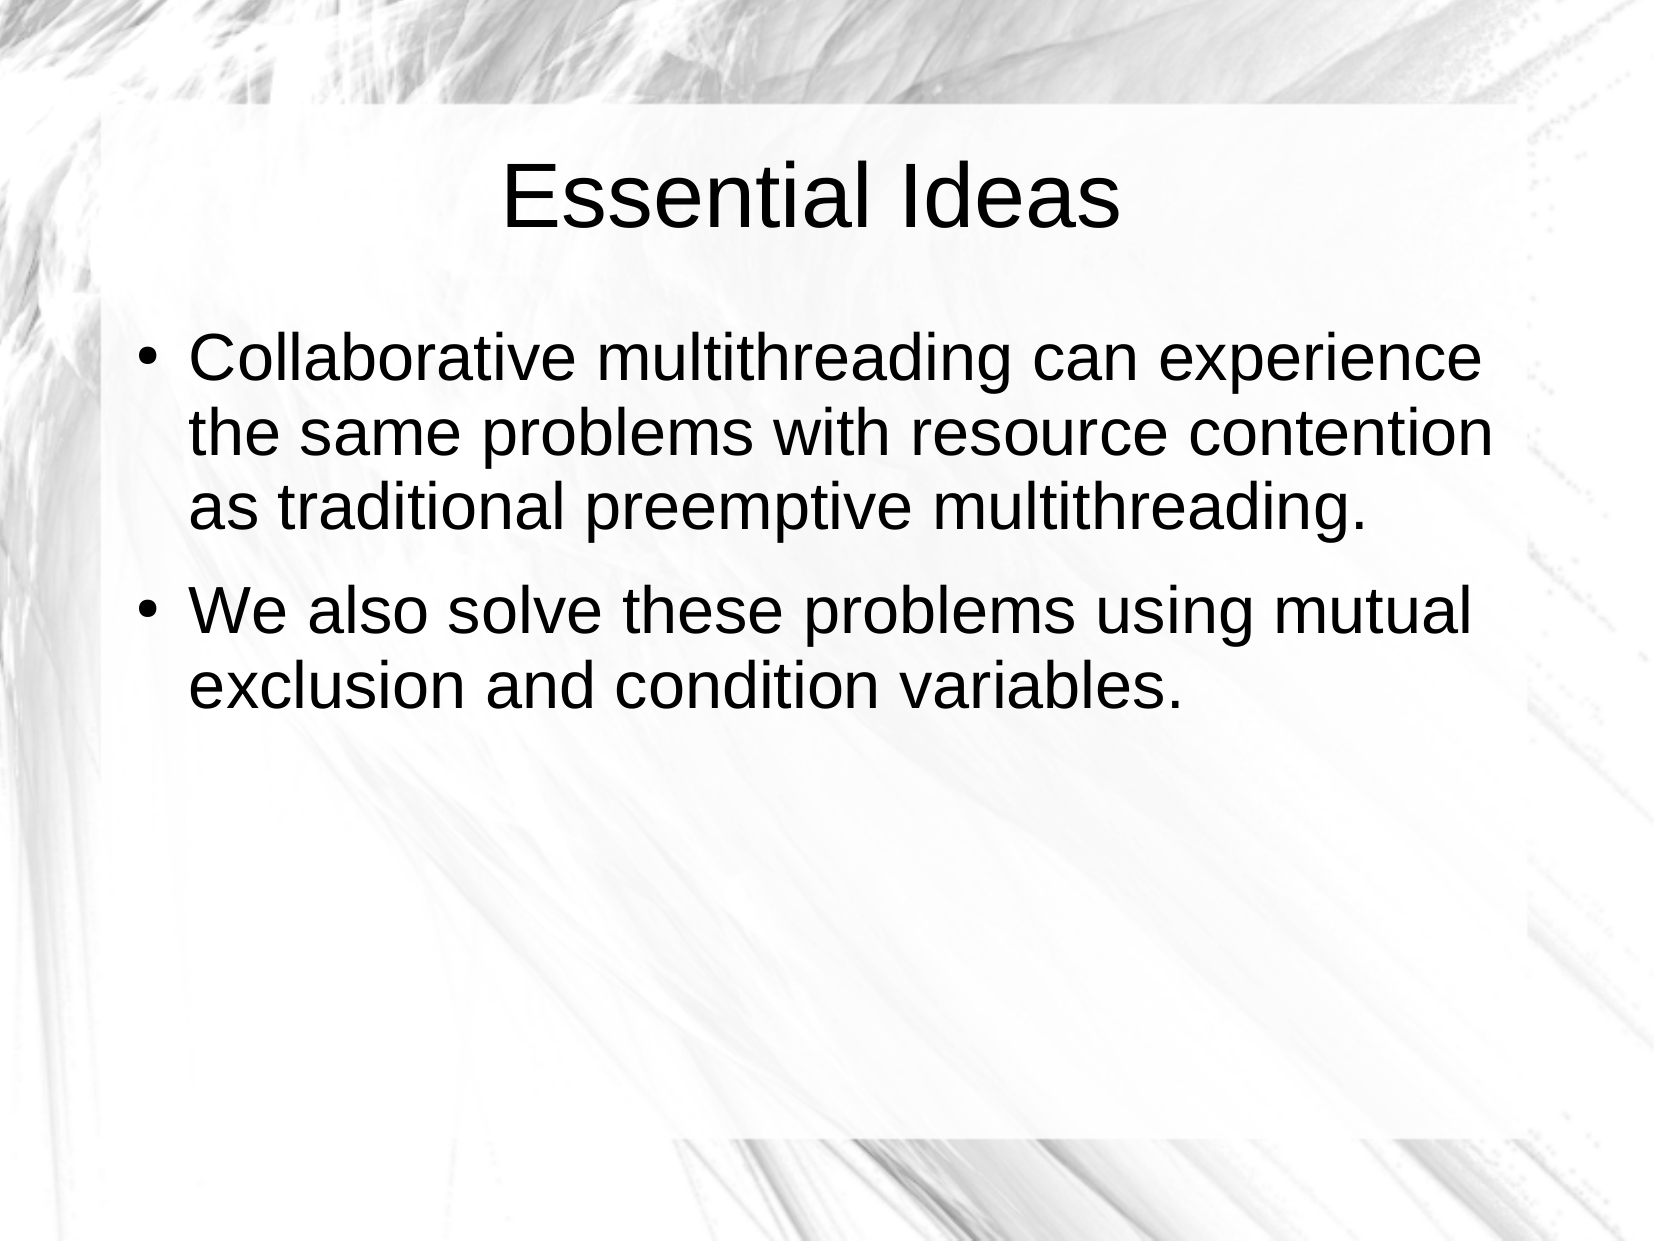

# Essential Ideas
Collaborative multithreading can experience the same problems with resource contention as traditional preemptive multithreading.
We also solve these problems using mutual exclusion and condition variables.